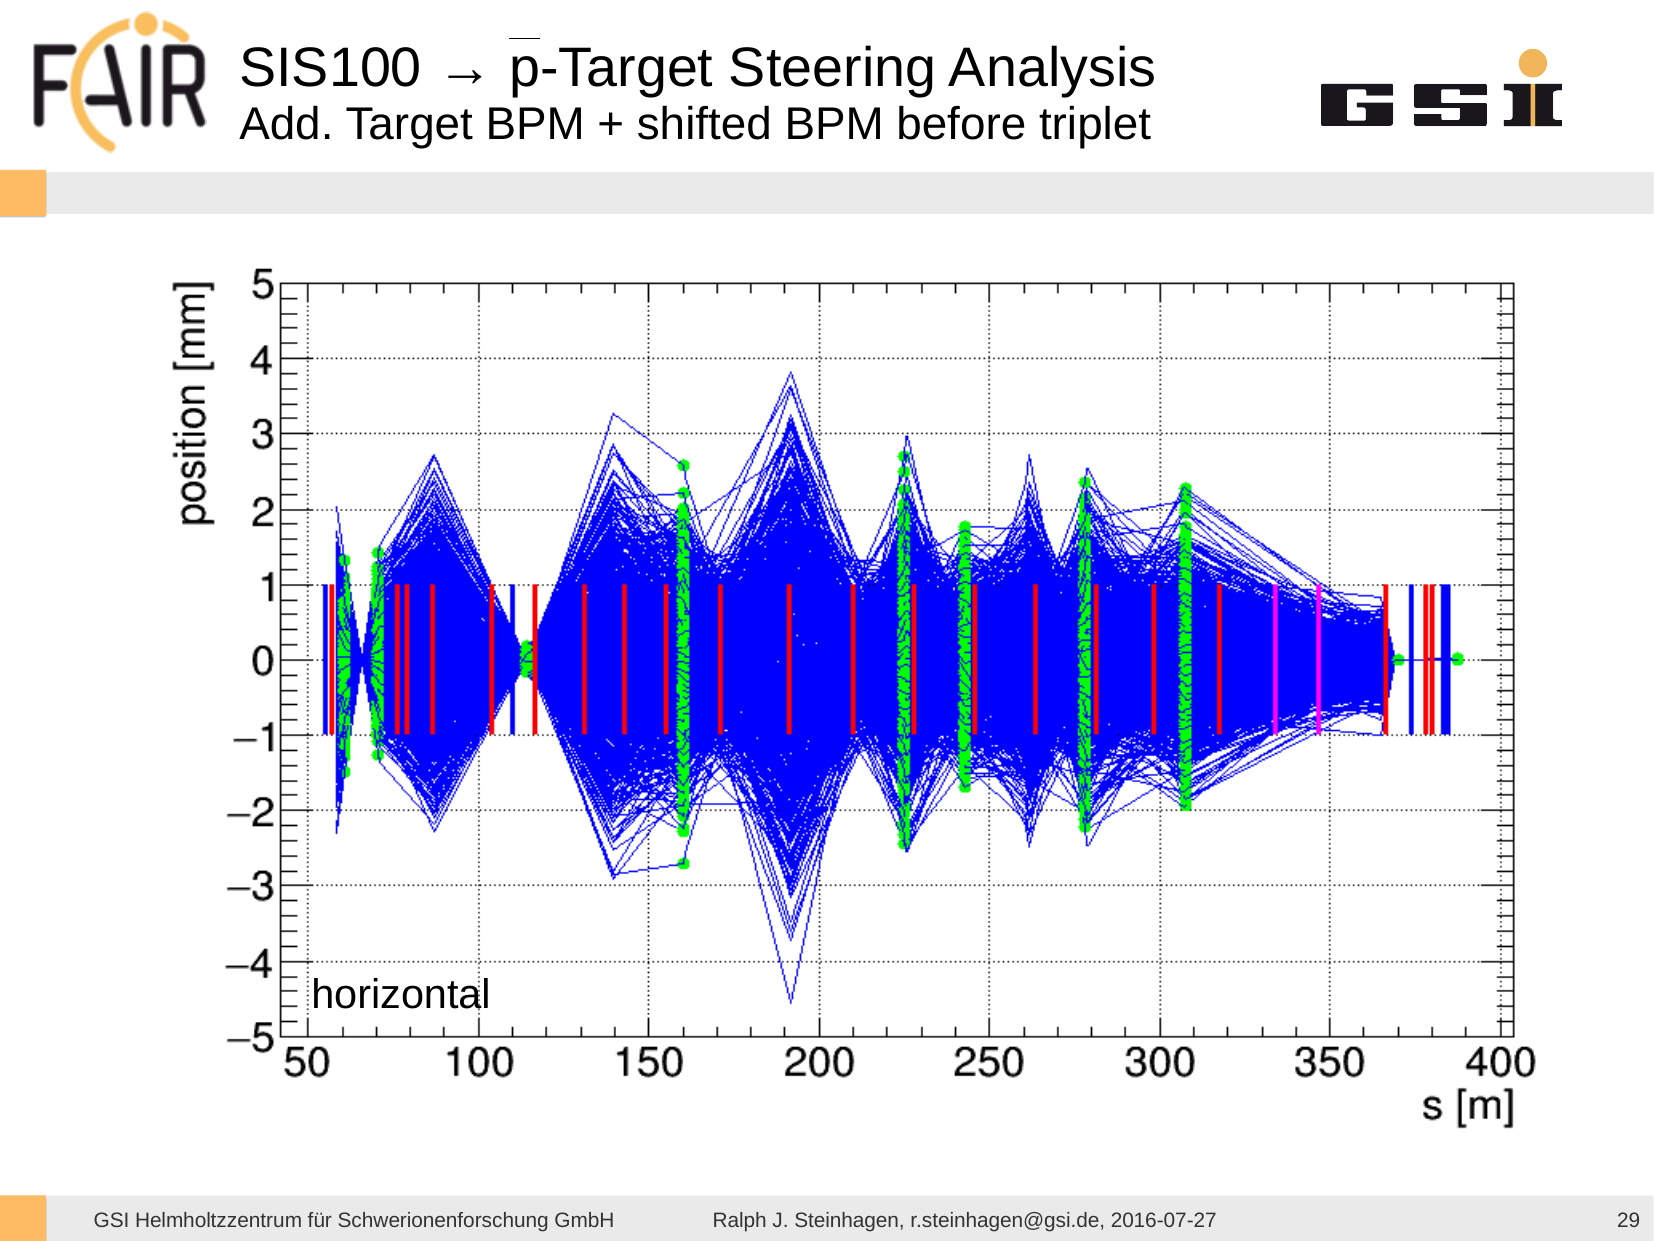

# SIS100 → p-Target Steering Analysis Add. Target BPM + shifted BPM before triplet
horizontal